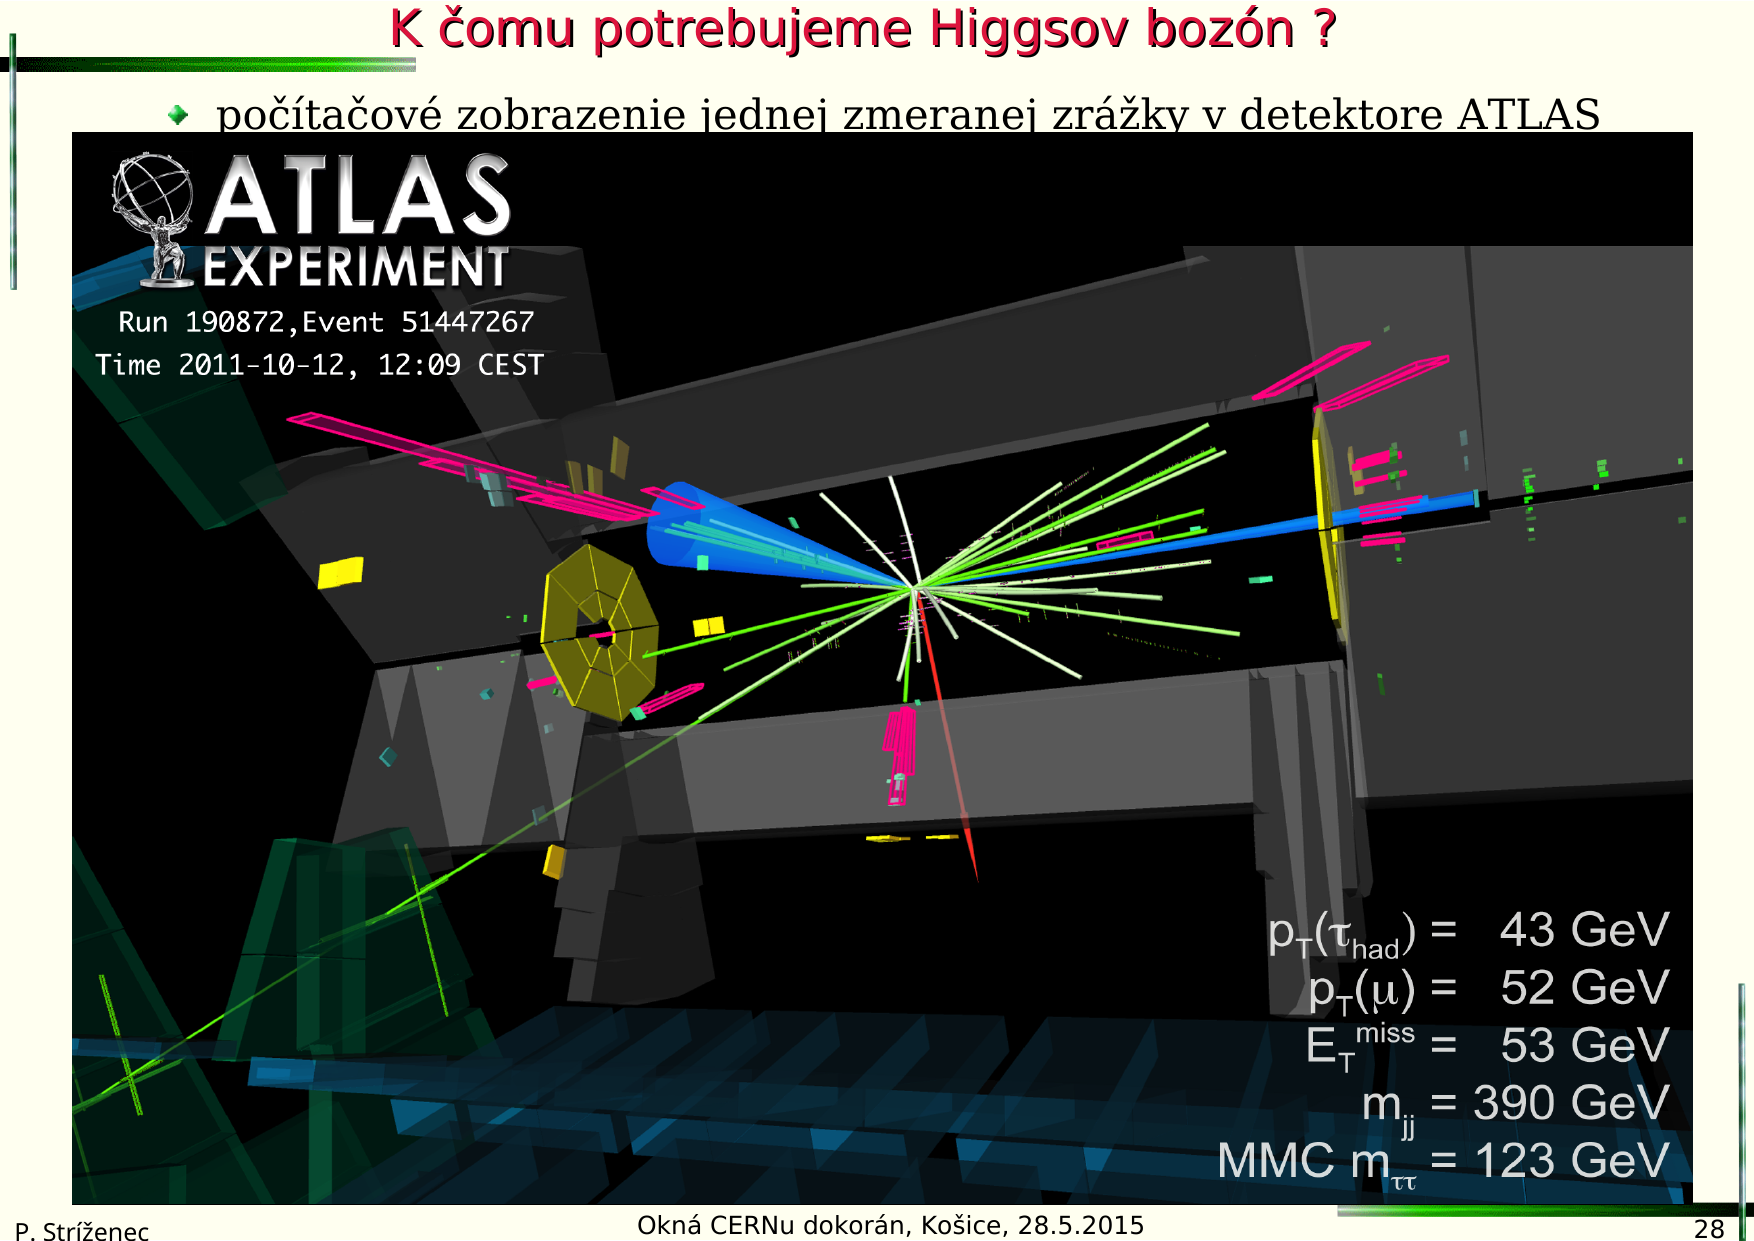

K čomu potrebujeme Higgsov bozón ?
# počítačové zobrazenie jednej zmeranej zrážky v detektore ATLAS
Okná CERNu dokorán, Košice, 28.5.2015
P. Stríženec